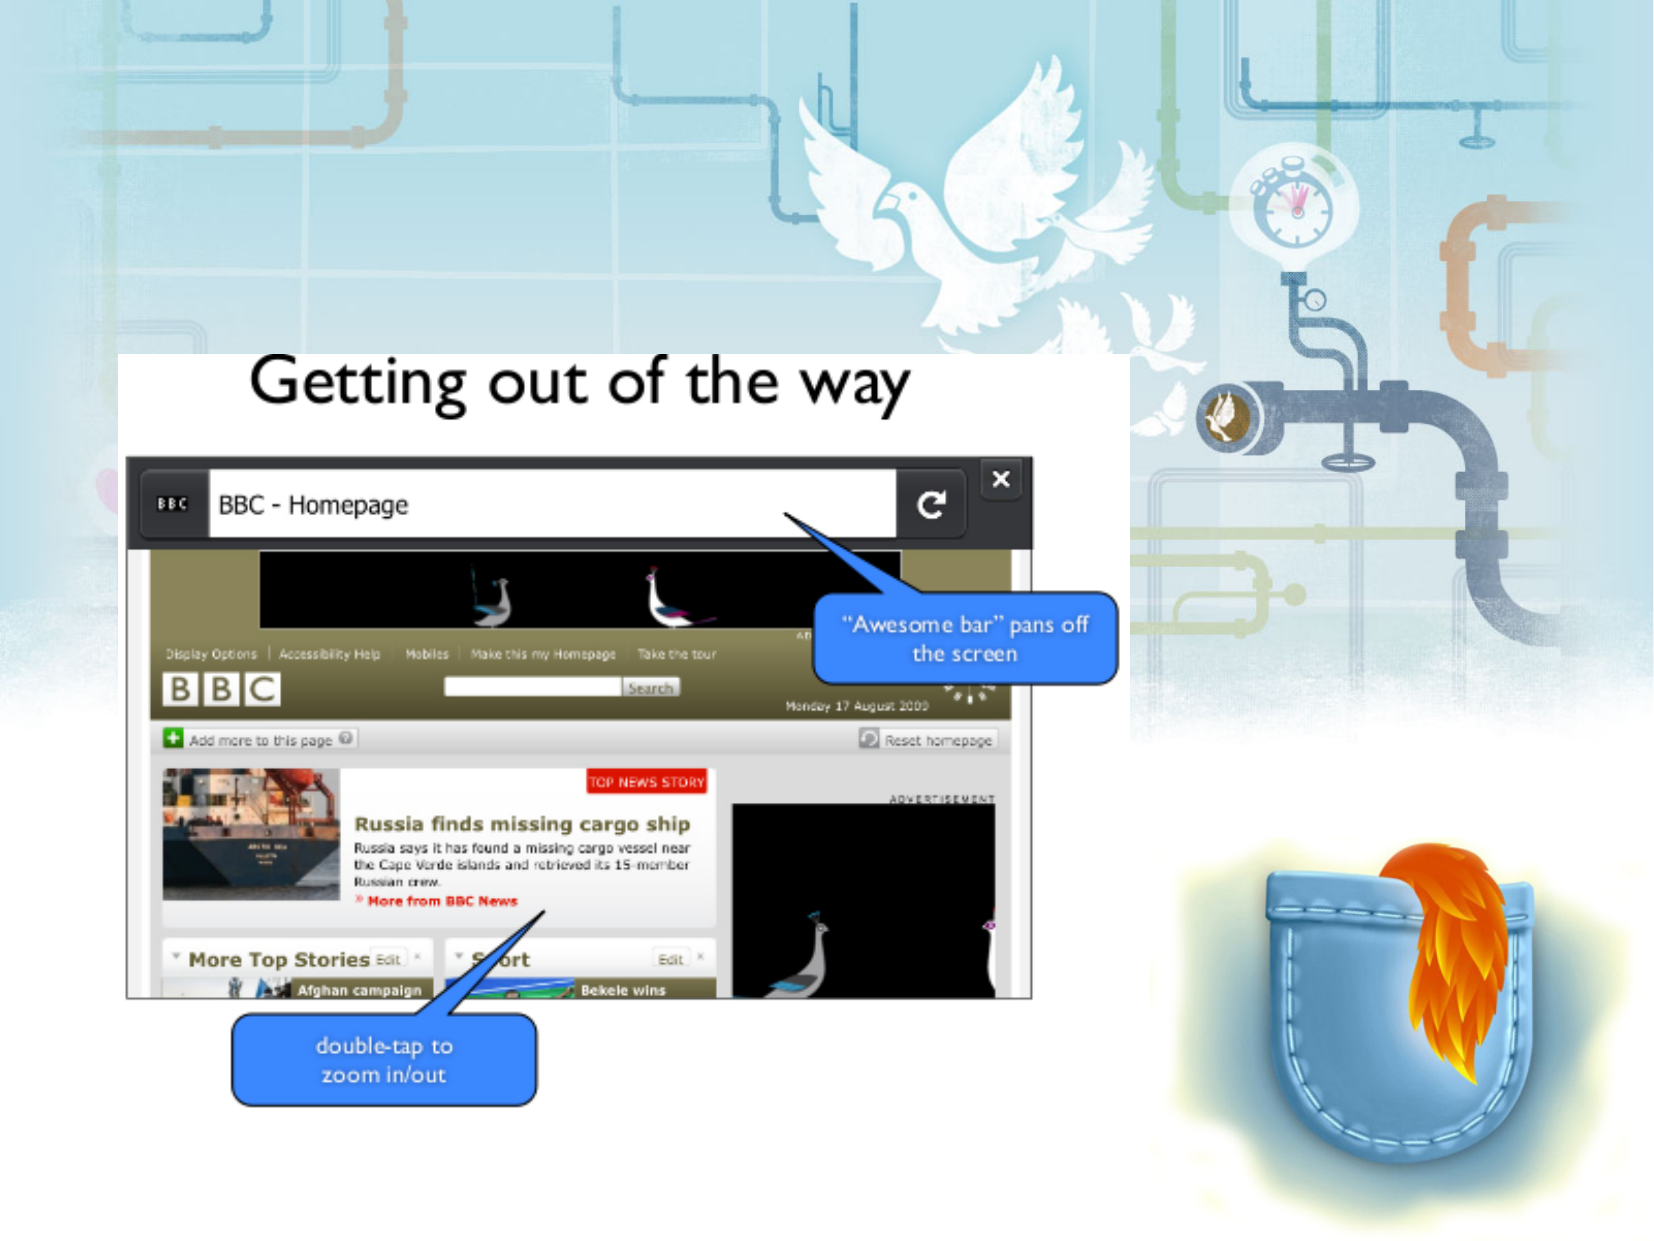

Getting out of the way “Awesome bar” pans off the screen double-tap to zoom in/out